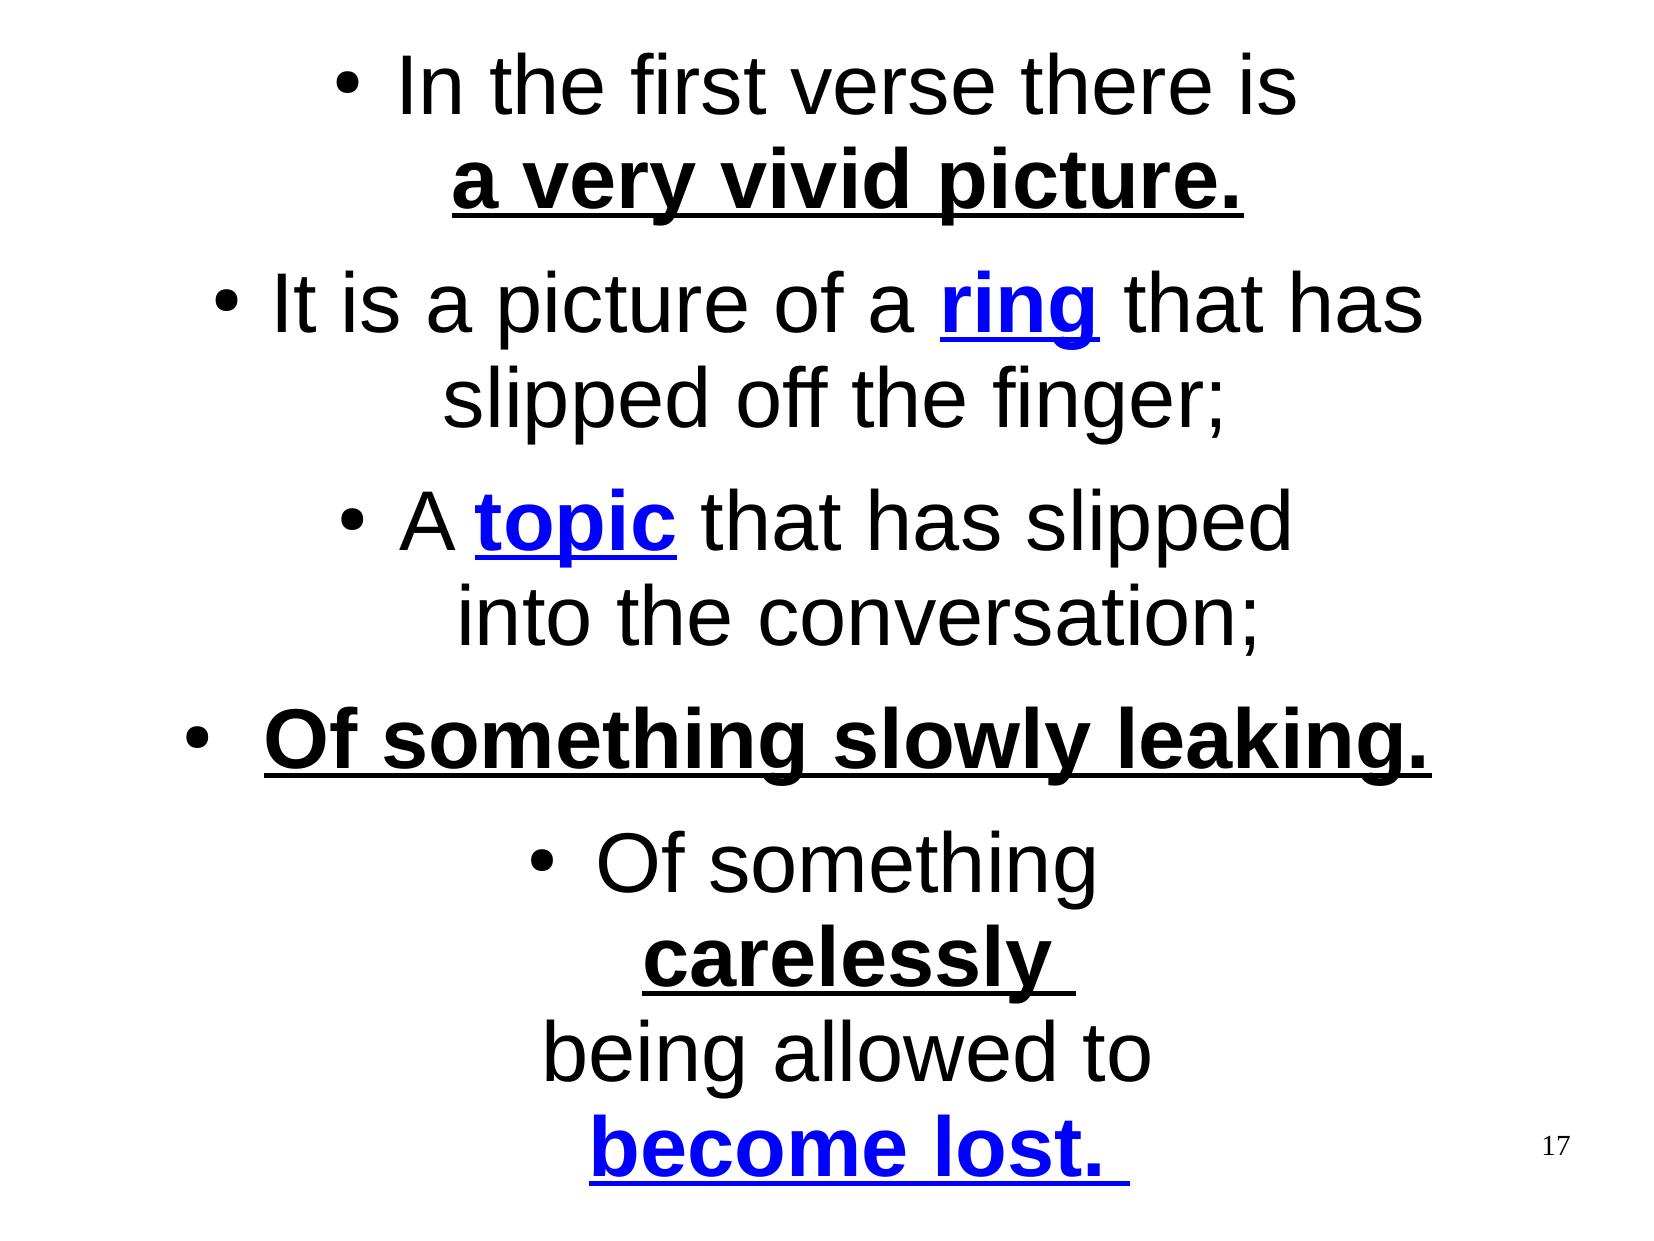

# In the first verse there is a very vivid picture.
It is a picture of a ring that has
slipped off the finger;
A topic that has slipped
into the conversation;
 Of something slowly leaking.
Of something
carelessly
being allowed to
become lost.
17